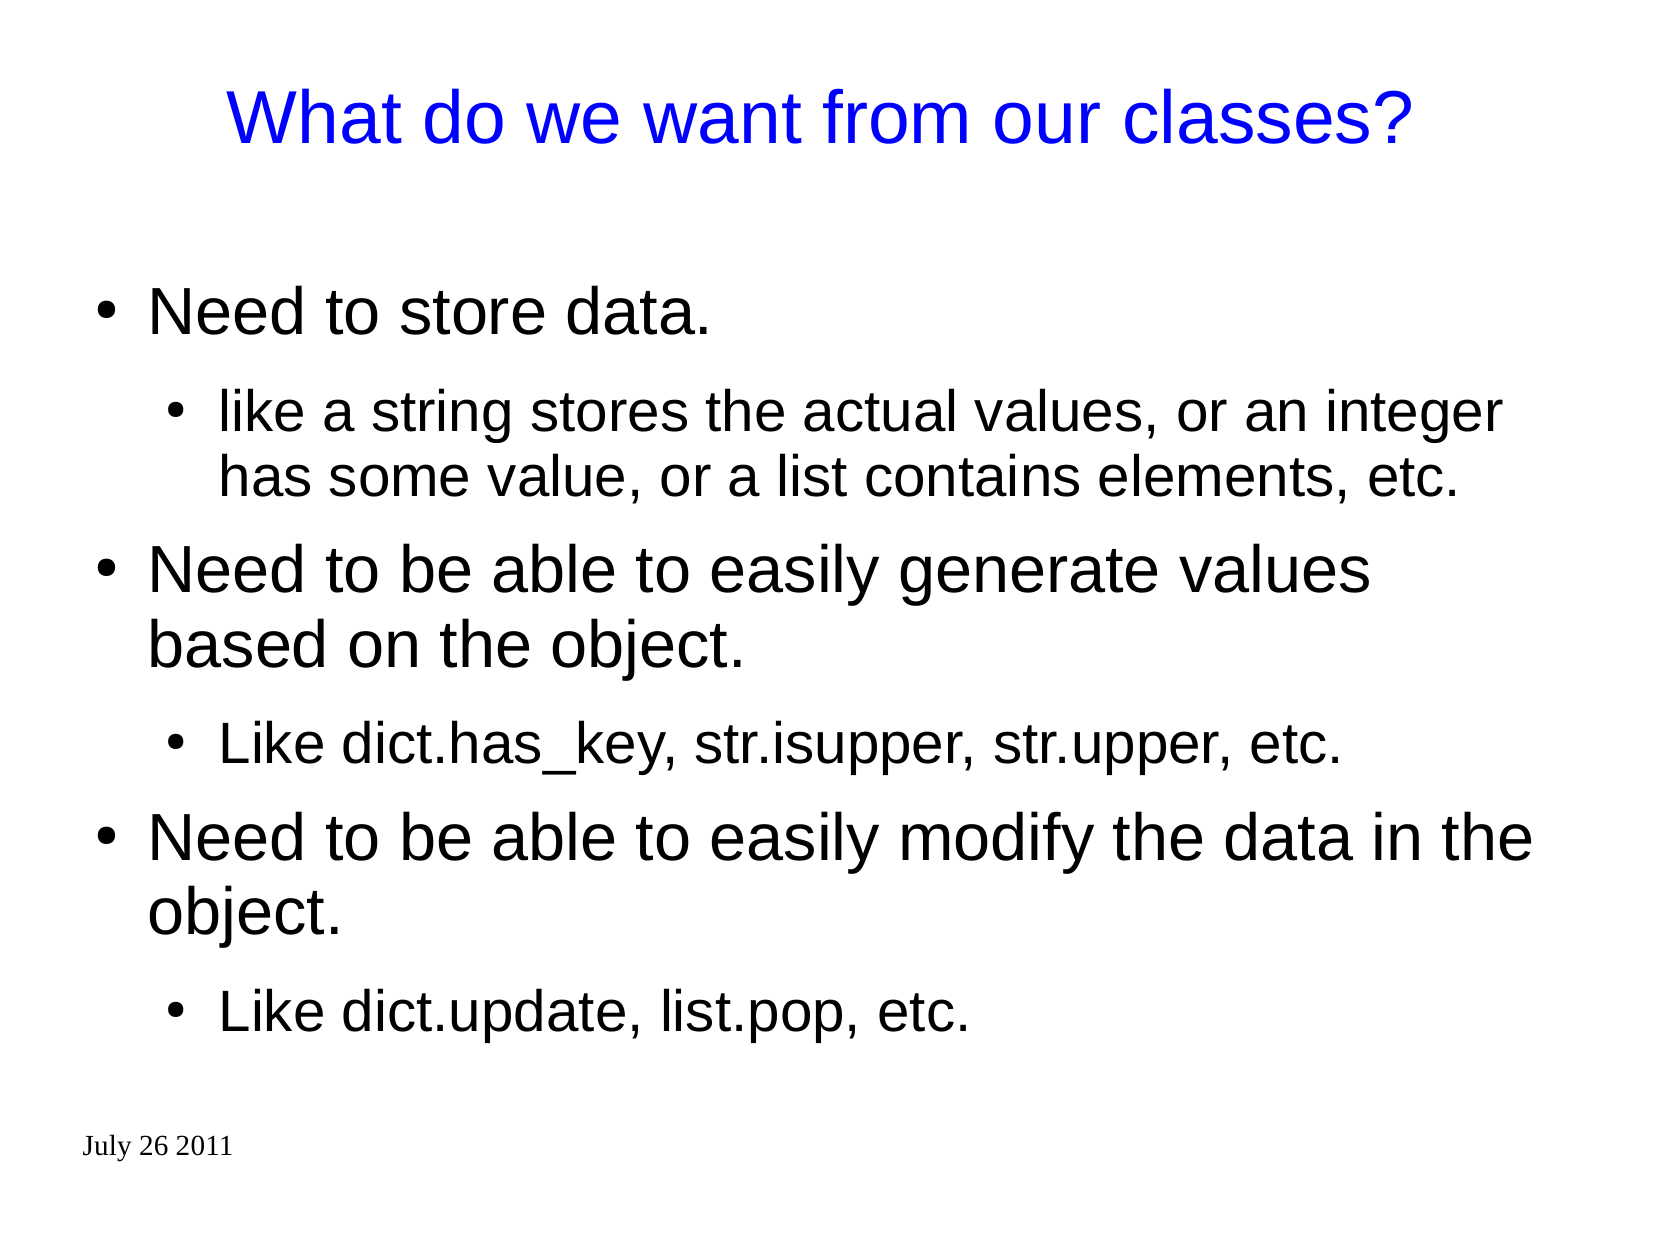

# What do we want from our classes?
Need to store data.
like a string stores the actual values, or an integer has some value, or a list contains elements, etc.
Need to be able to easily generate values based on the object.
Like dict.has_key, str.isupper, str.upper, etc.
Need to be able to easily modify the data in the object.
Like dict.update, list.pop, etc.
July 26 2011